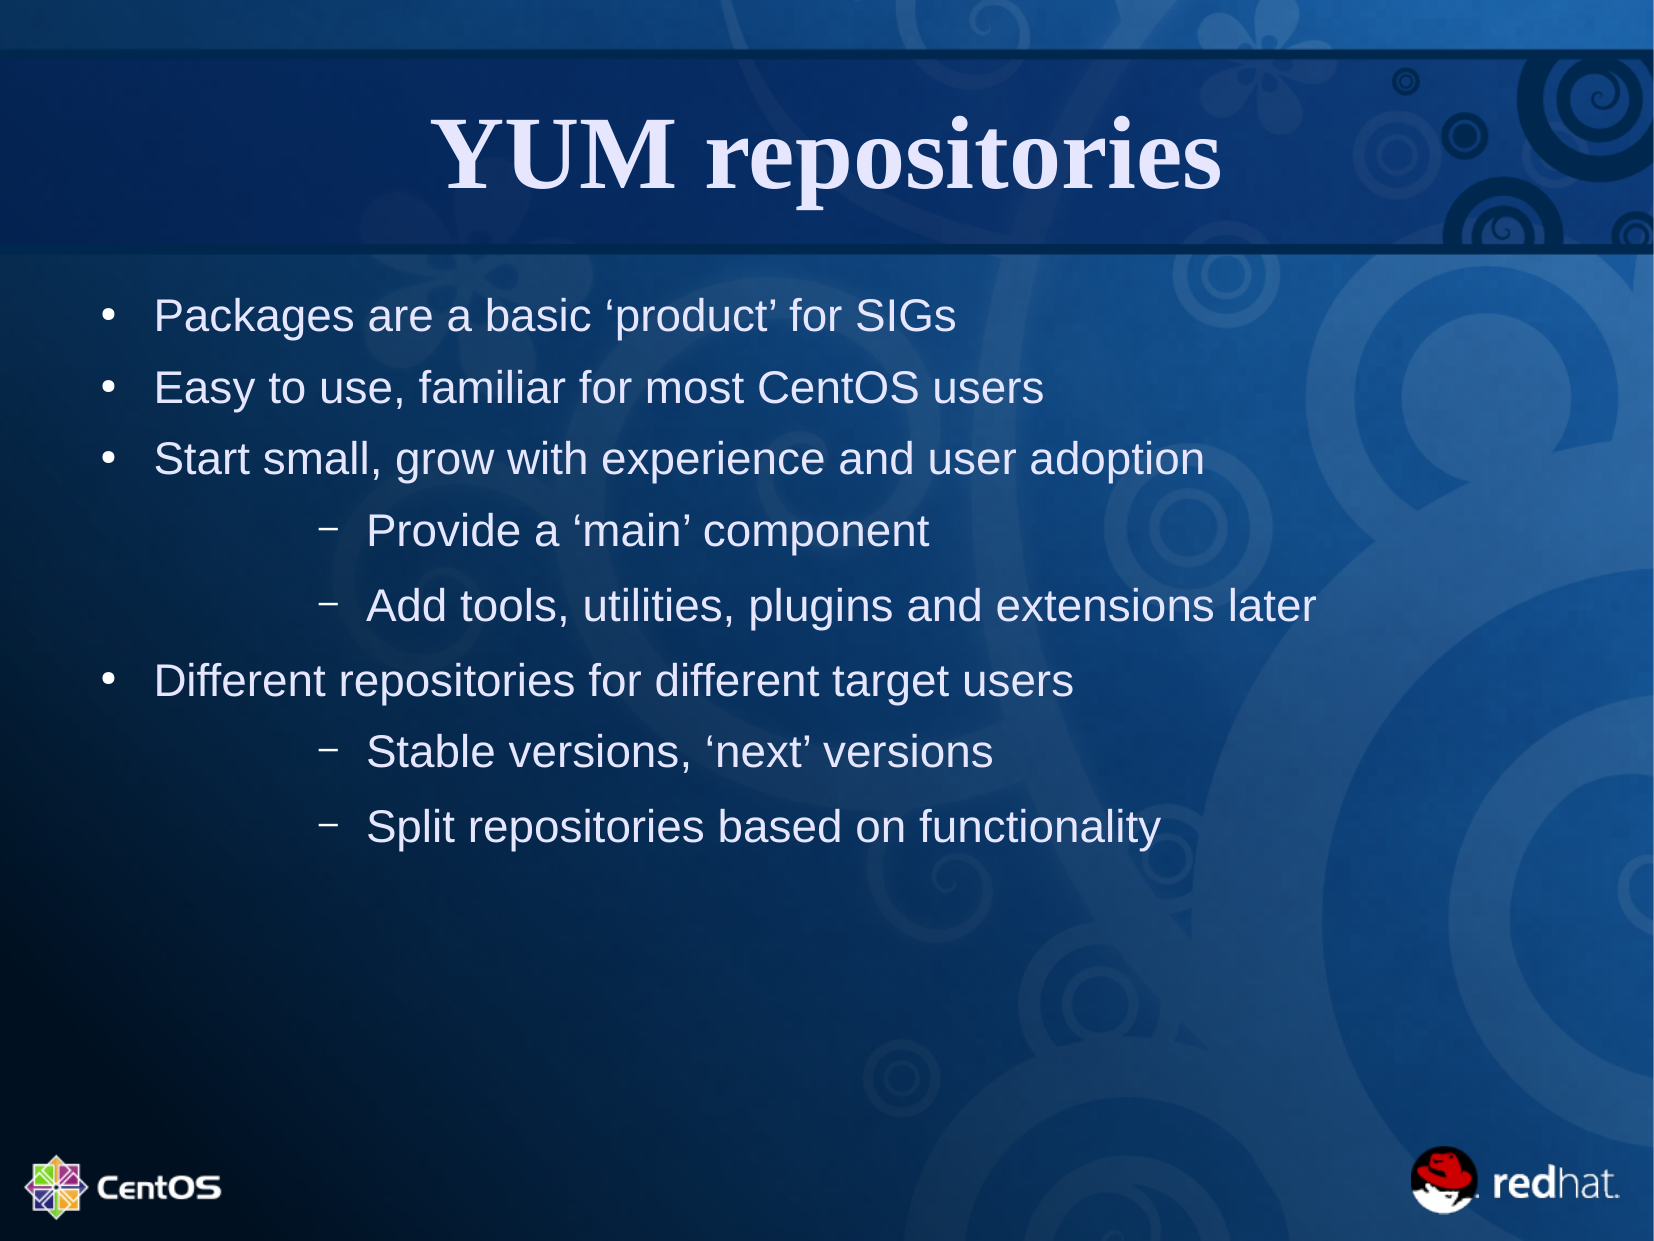

# YUM repositories
Packages are a basic ‘product’ for SIGs
Easy to use, familiar for most CentOS users
Start small, grow with experience and user adoption
Provide a ‘main’ component
Add tools, utilities, plugins and extensions later
Different repositories for different target users
Stable versions, ‘next’ versions
Split repositories based on functionality